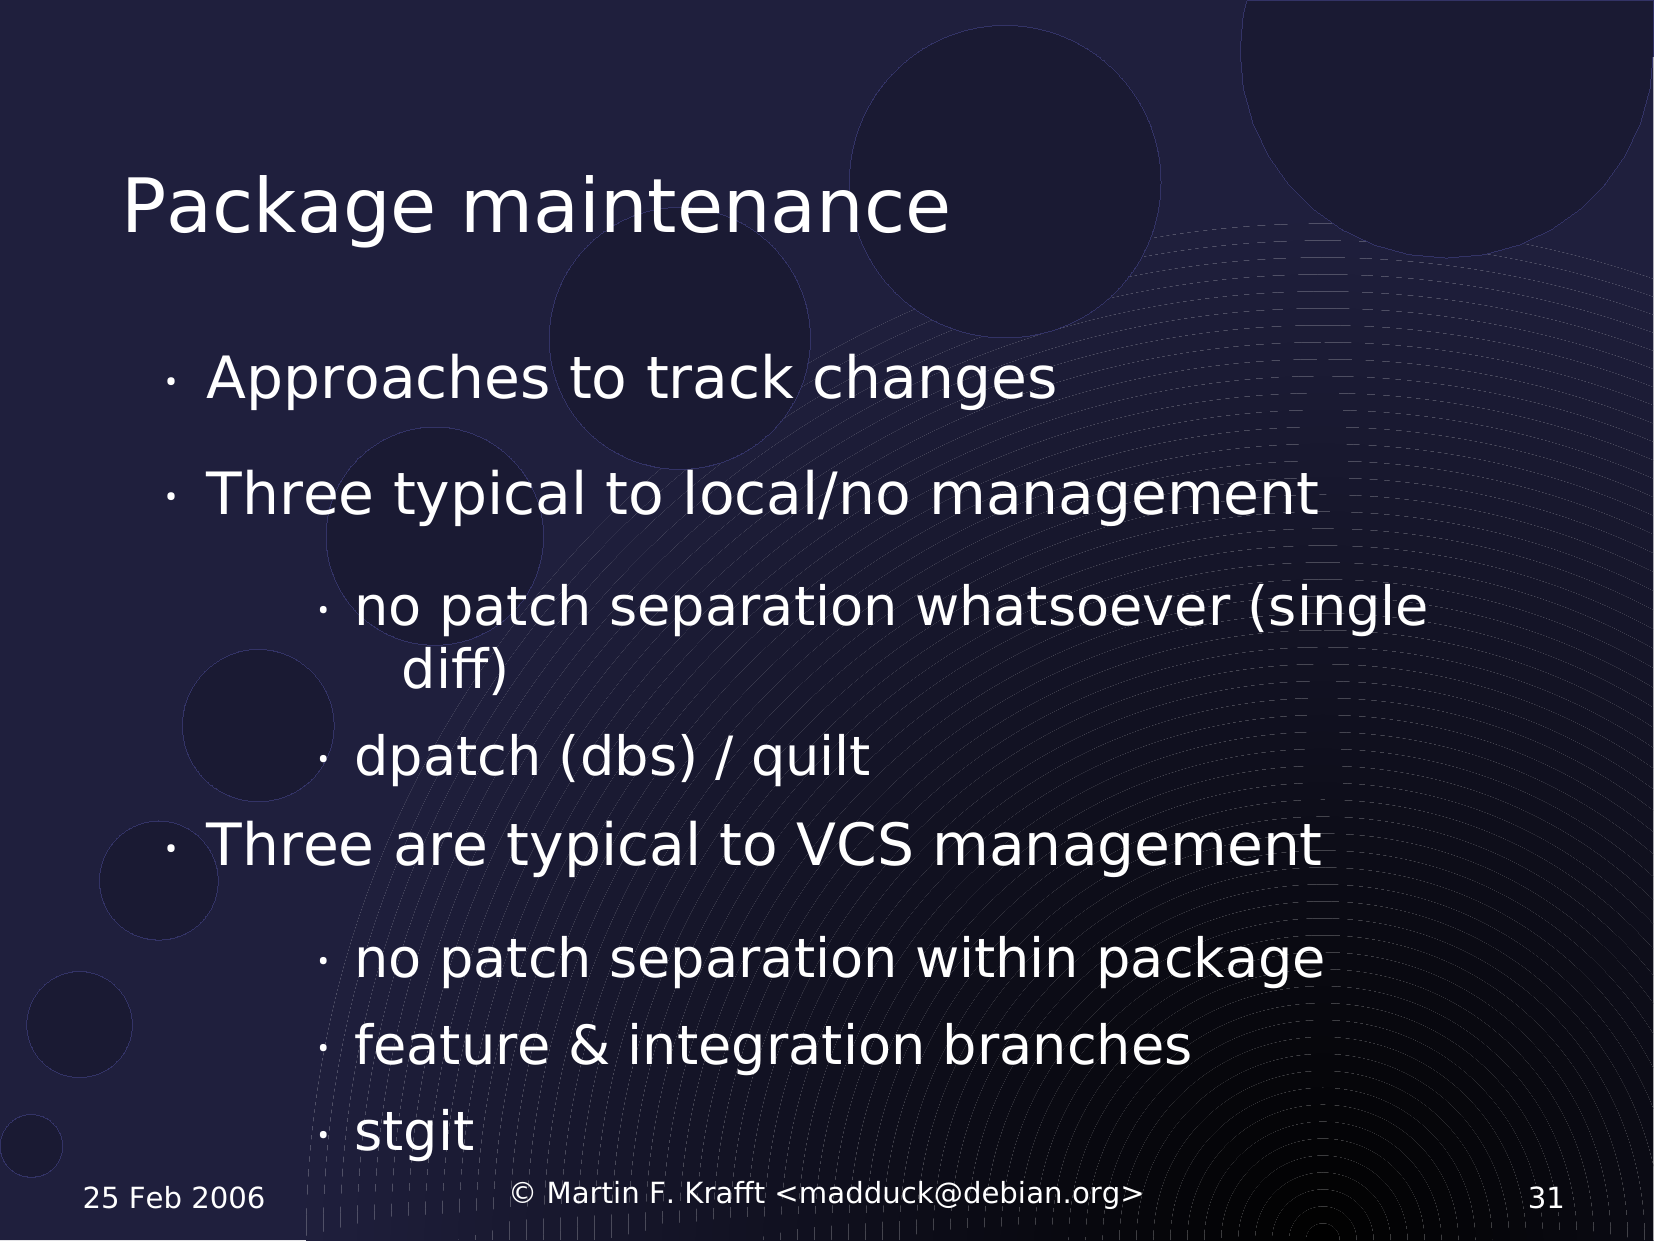

# Package maintenance
Approaches to track changes
Three typical to local/no management
no patch separation whatsoever (single diff)
dpatch (dbs) / quilt
Three are typical to VCS management
no patch separation within package
feature & integration branches
stgit
© Martin F. Krafft <madduck@debian.org>
25 Feb 2006
31